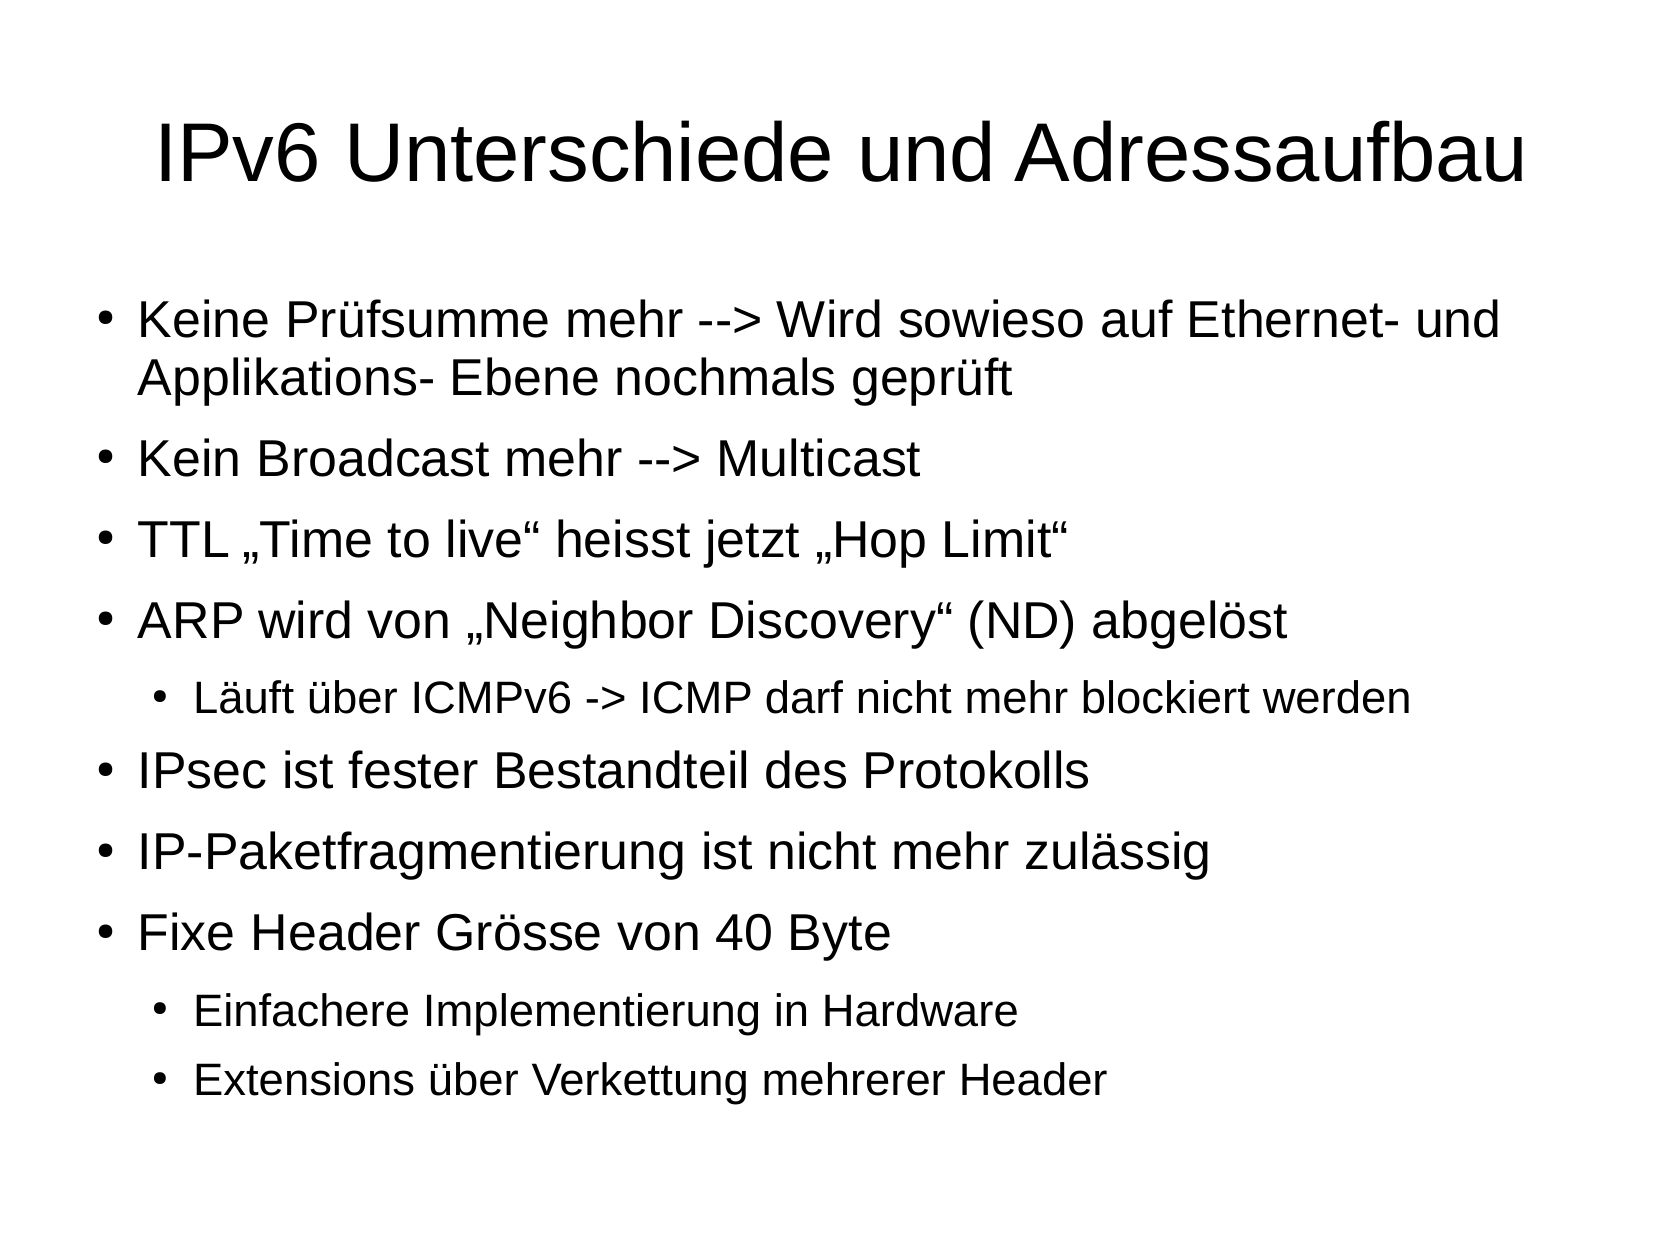

# IPv6 Unterschiede und Adressaufbau
Keine Prüfsumme mehr --> Wird sowieso auf Ethernet- und Applikations- Ebene nochmals geprüft
Kein Broadcast mehr --> Multicast
TTL „Time to live“ heisst jetzt „Hop Limit“
ARP wird von „Neighbor Discovery“ (ND) abgelöst
Läuft über ICMPv6 -> ICMP darf nicht mehr blockiert werden
IPsec ist fester Bestandteil des Protokolls
IP-Paketfragmentierung ist nicht mehr zulässig
Fixe Header Grösse von 40 Byte
Einfachere Implementierung in Hardware
Extensions über Verkettung mehrerer Header